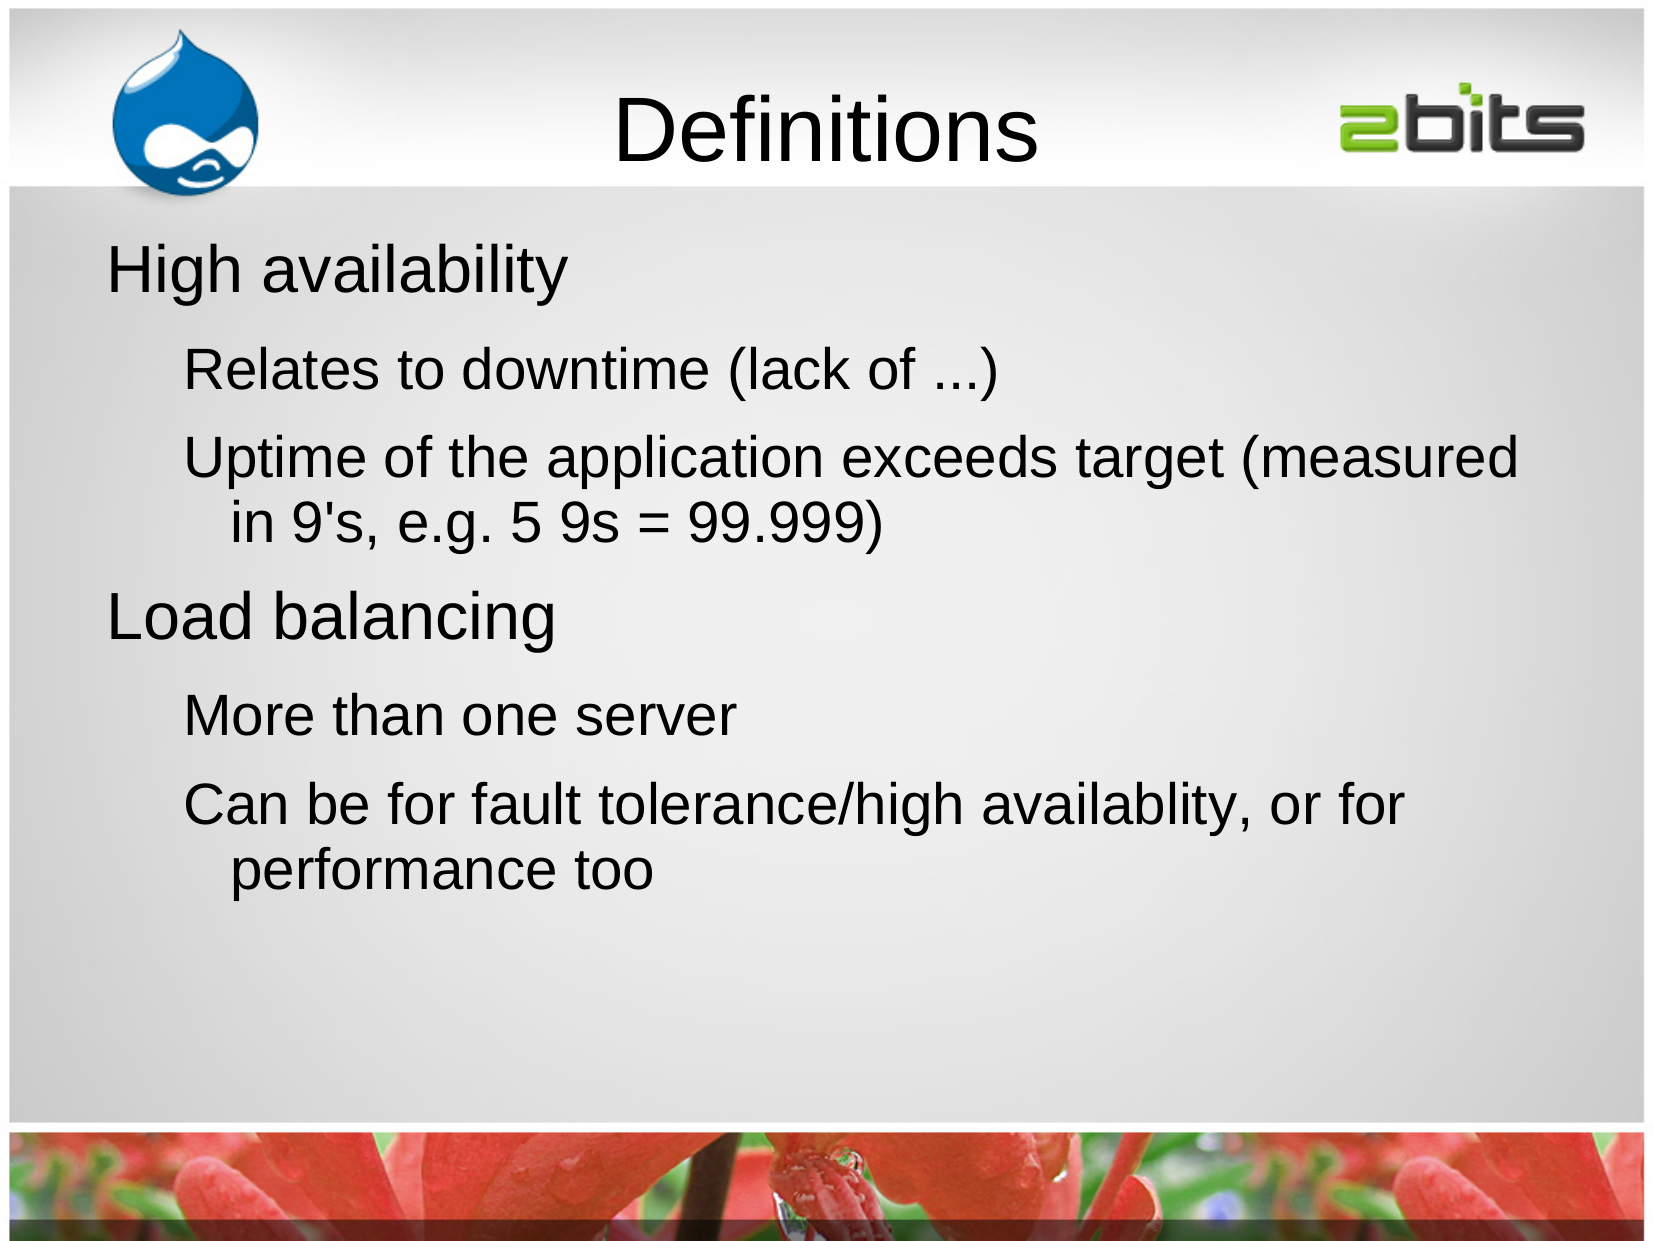

# Definitions
High availability
Relates to downtime (lack of ...)
Uptime of the application exceeds target (measured in 9's, e.g. 5 9s = 99.999)
Load balancing
More than one server
Can be for fault tolerance/high availablity, or for performance too